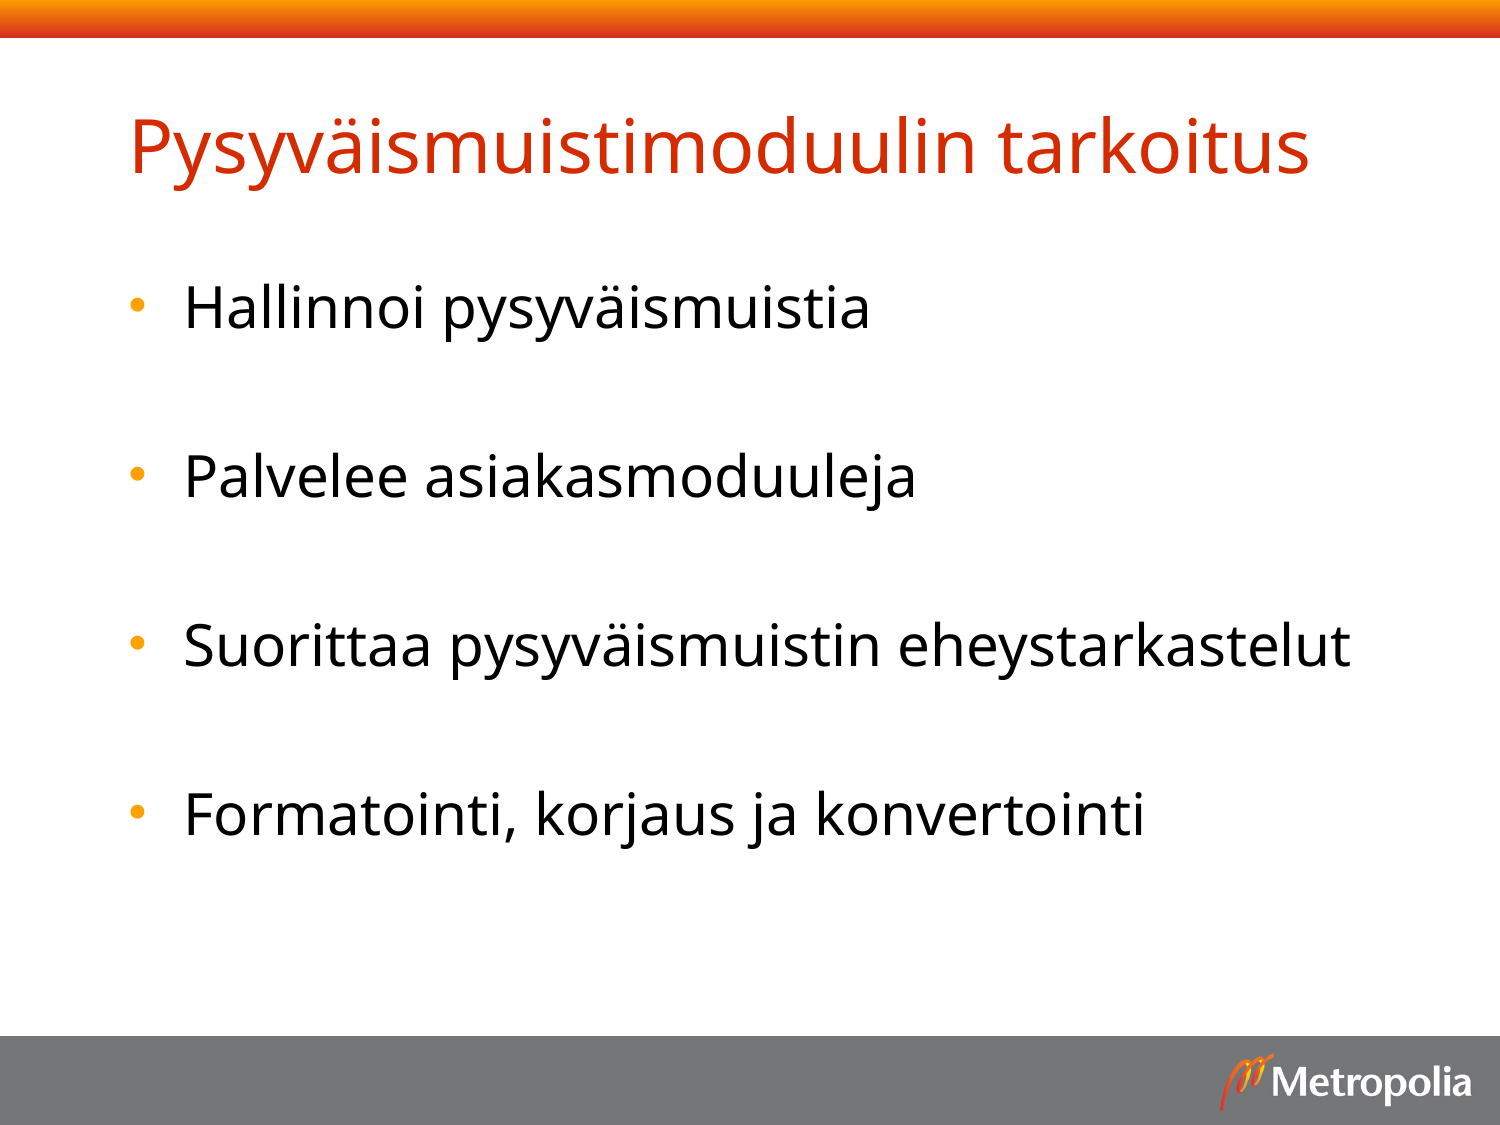

# Pysyväismuistimoduulin tarkoitus
Hallinnoi pysyväismuistia
Palvelee asiakasmoduuleja
Suorittaa pysyväismuistin eheystarkastelut
Formatointi, korjaus ja konvertointi